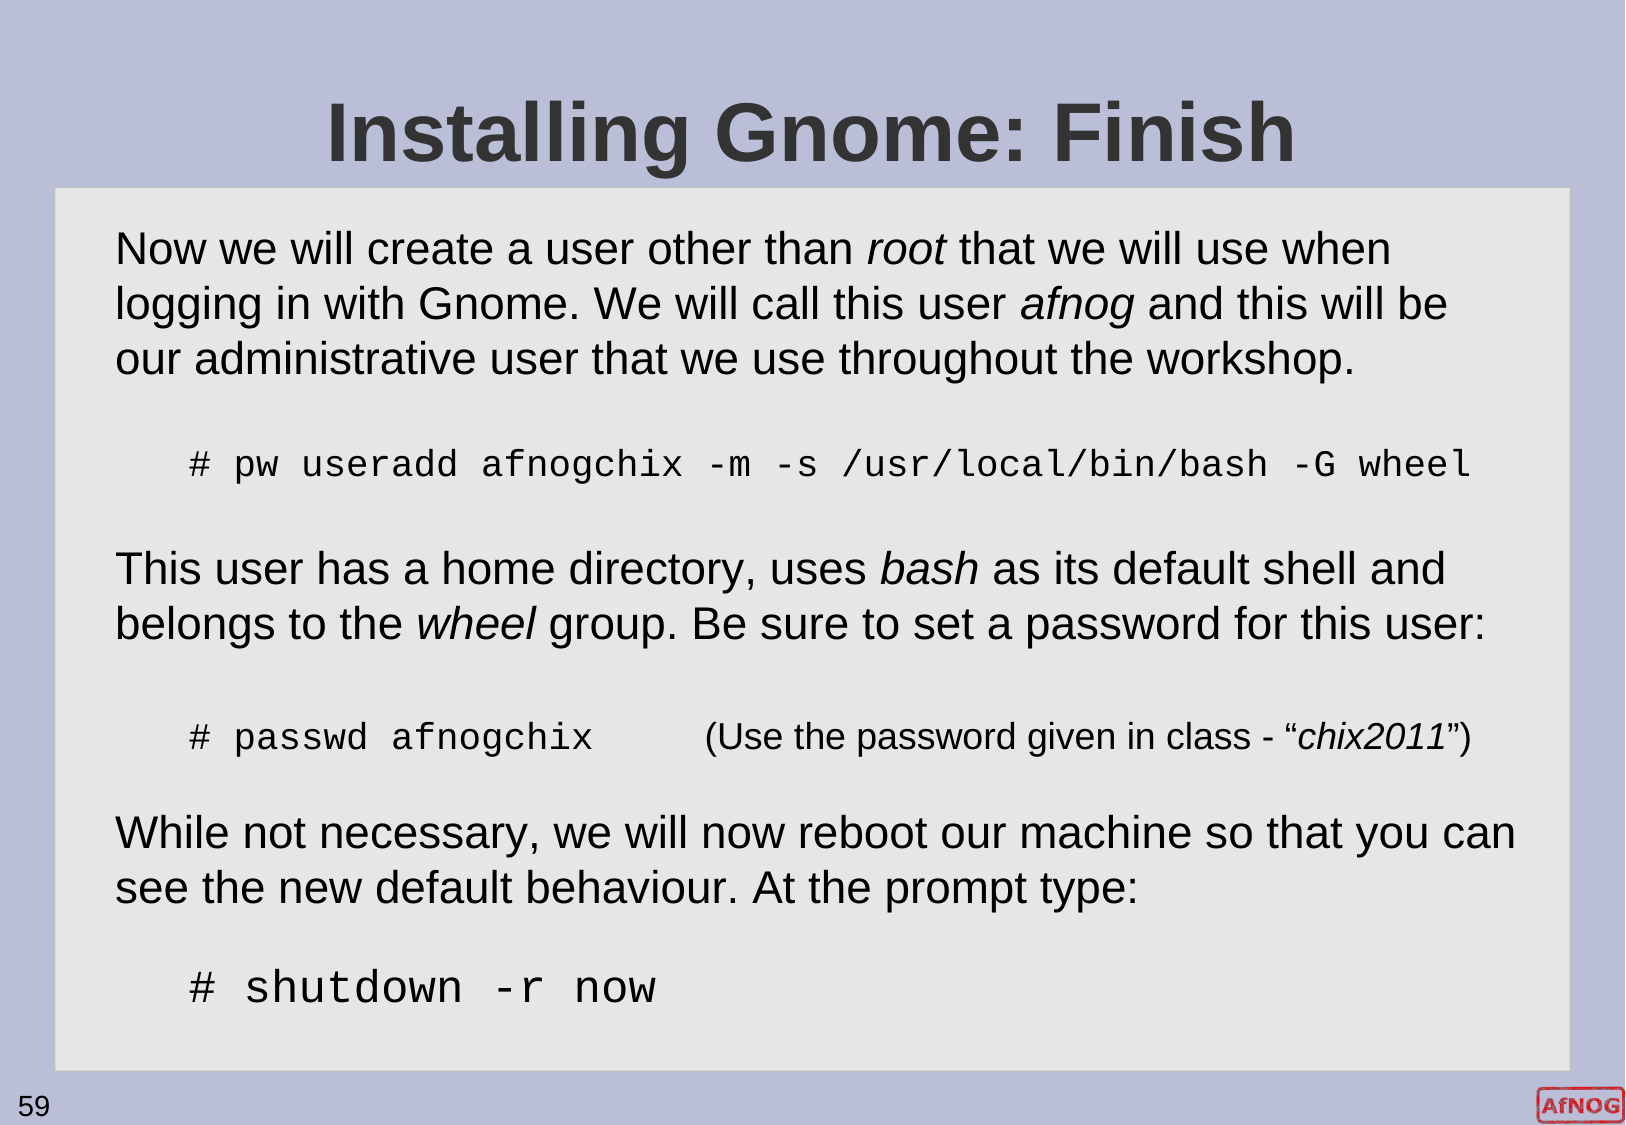

Installing Gnome: Finish
Now we will create a user other than root that we will use when logging in with Gnome. We will call this user afnog and this will be our administrative user that we use throughout the workshop.
	# pw useradd afnogchix -m -s /usr/local/bin/bash -G wheel
This user has a home directory, uses bash as its default shell and belongs to the wheel group. Be sure to set a password for this user:
	# passwd afnogchix		(Use the password given in class - “chix2011”)
While not necessary, we will now reboot our machine so that you can see the new default behaviour. At the prompt type:
	# shutdown -r now